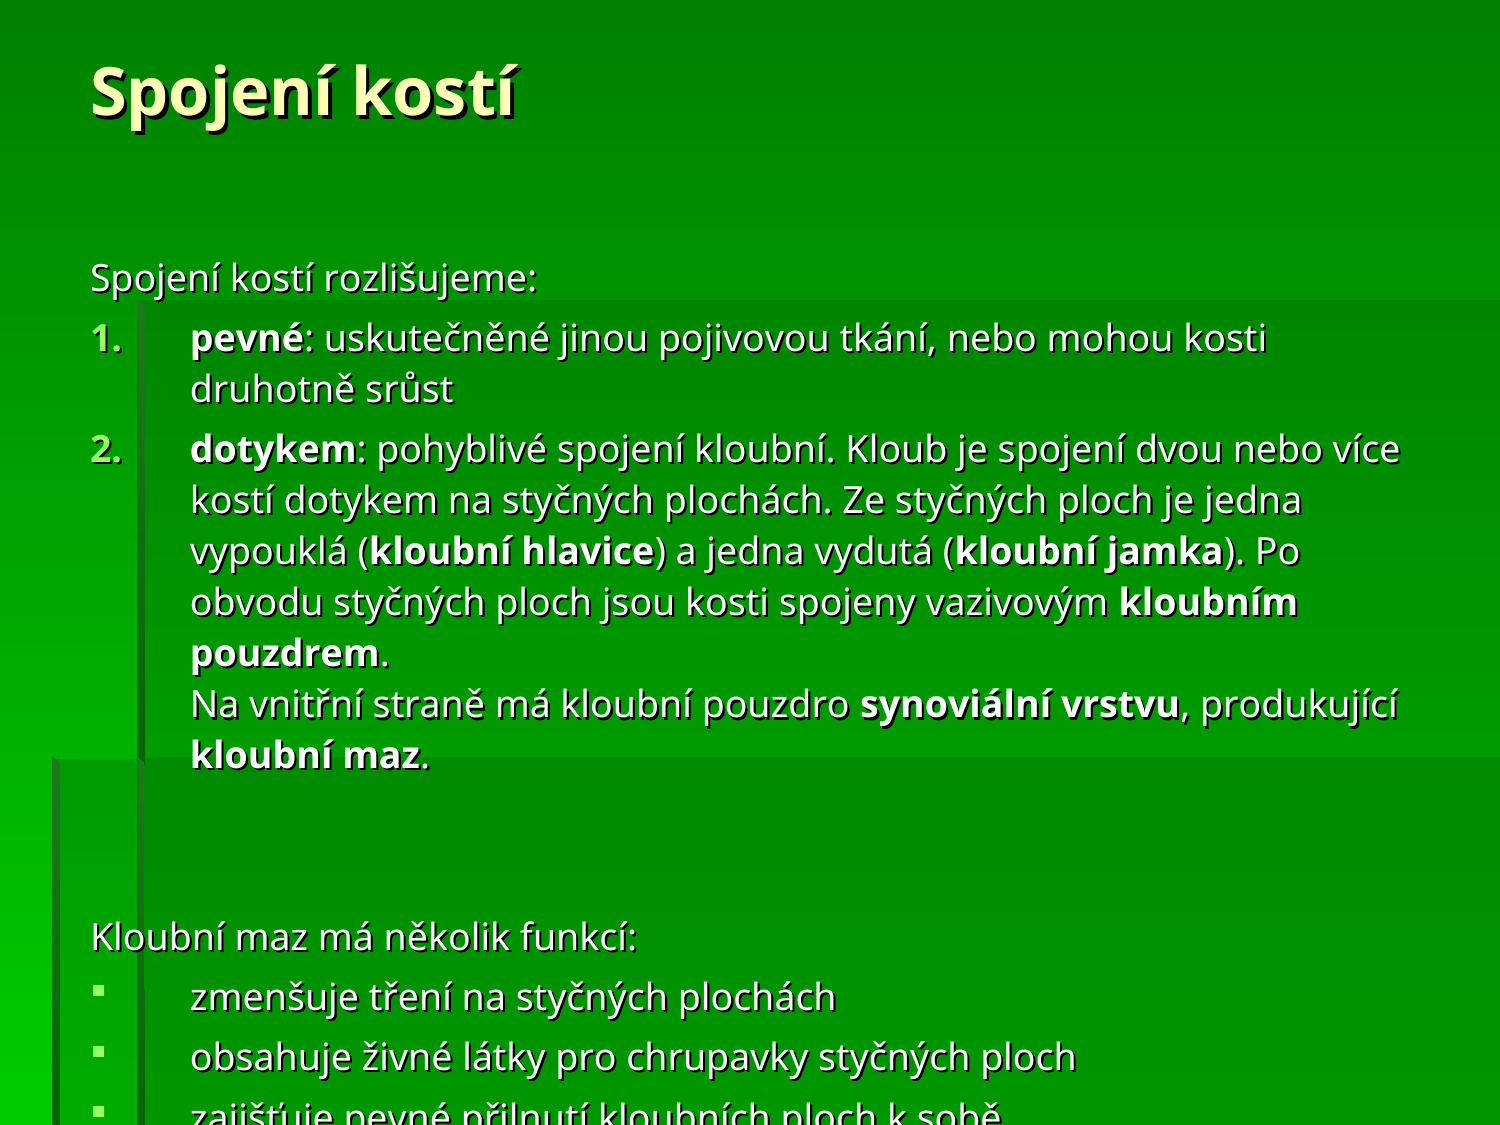

# Spojení kostí
Spojení kostí rozlišujeme:
pevné: uskutečněné jinou pojivovou tkání, nebo mohou kosti druhotně srůst
dotykem: pohyblivé spojení kloubní. Kloub je spojení dvou nebo více kostí dotykem na styčných plochách. Ze styčných ploch je jedna vypouklá (kloubní hlavice) a jedna vydutá (kloubní jamka). Po obvodu styčných ploch jsou kosti spojeny vazivovým kloubním pouzdrem.
Na vnitřní straně má kloubní pouzdro synoviální vrstvu, produkující kloubní maz.
Kloubní maz má několik funkcí:
zmenšuje tření na styčných plochách
obsahuje živné látky pro chrupavky styčných ploch
zajišťuje pevné přilnutí kloubních ploch k sobě